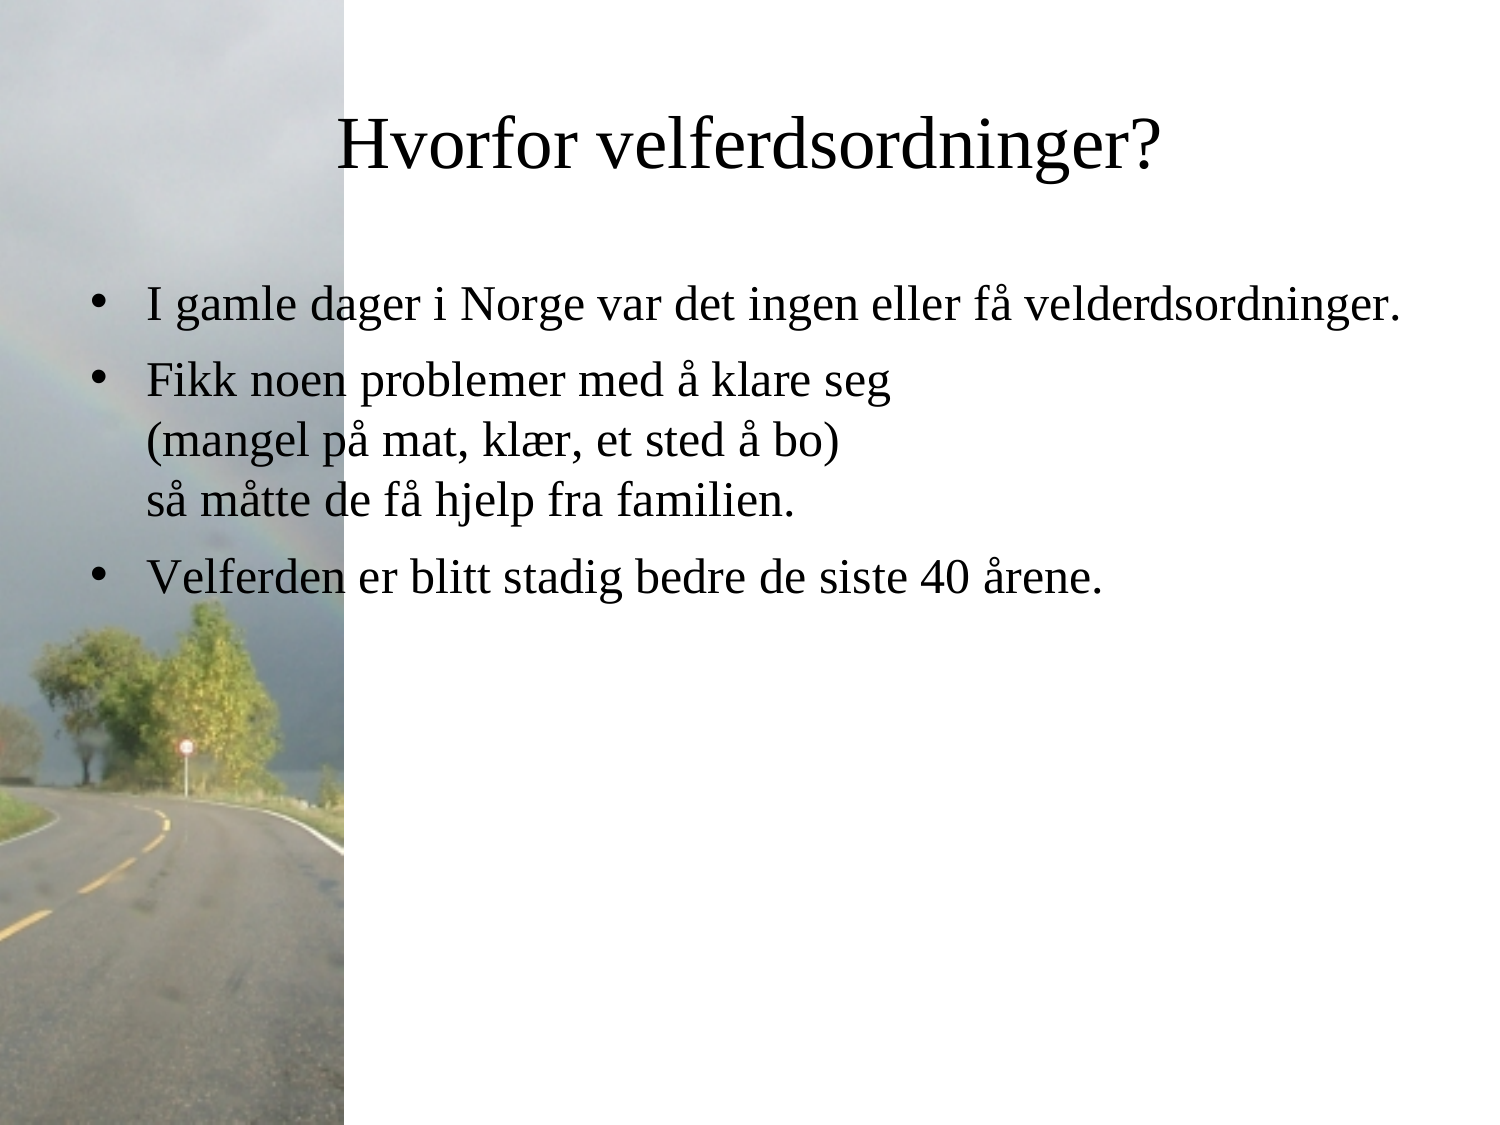

# Hvorfor velferdsordninger?
I gamle dager i Norge var det ingen eller få velderdsordninger.
Fikk noen problemer med å klare seg
(mangel på mat, klær, et sted å bo)
så måtte de få hjelp fra familien.
Velferden er blitt stadig bedre de siste 40 årene.